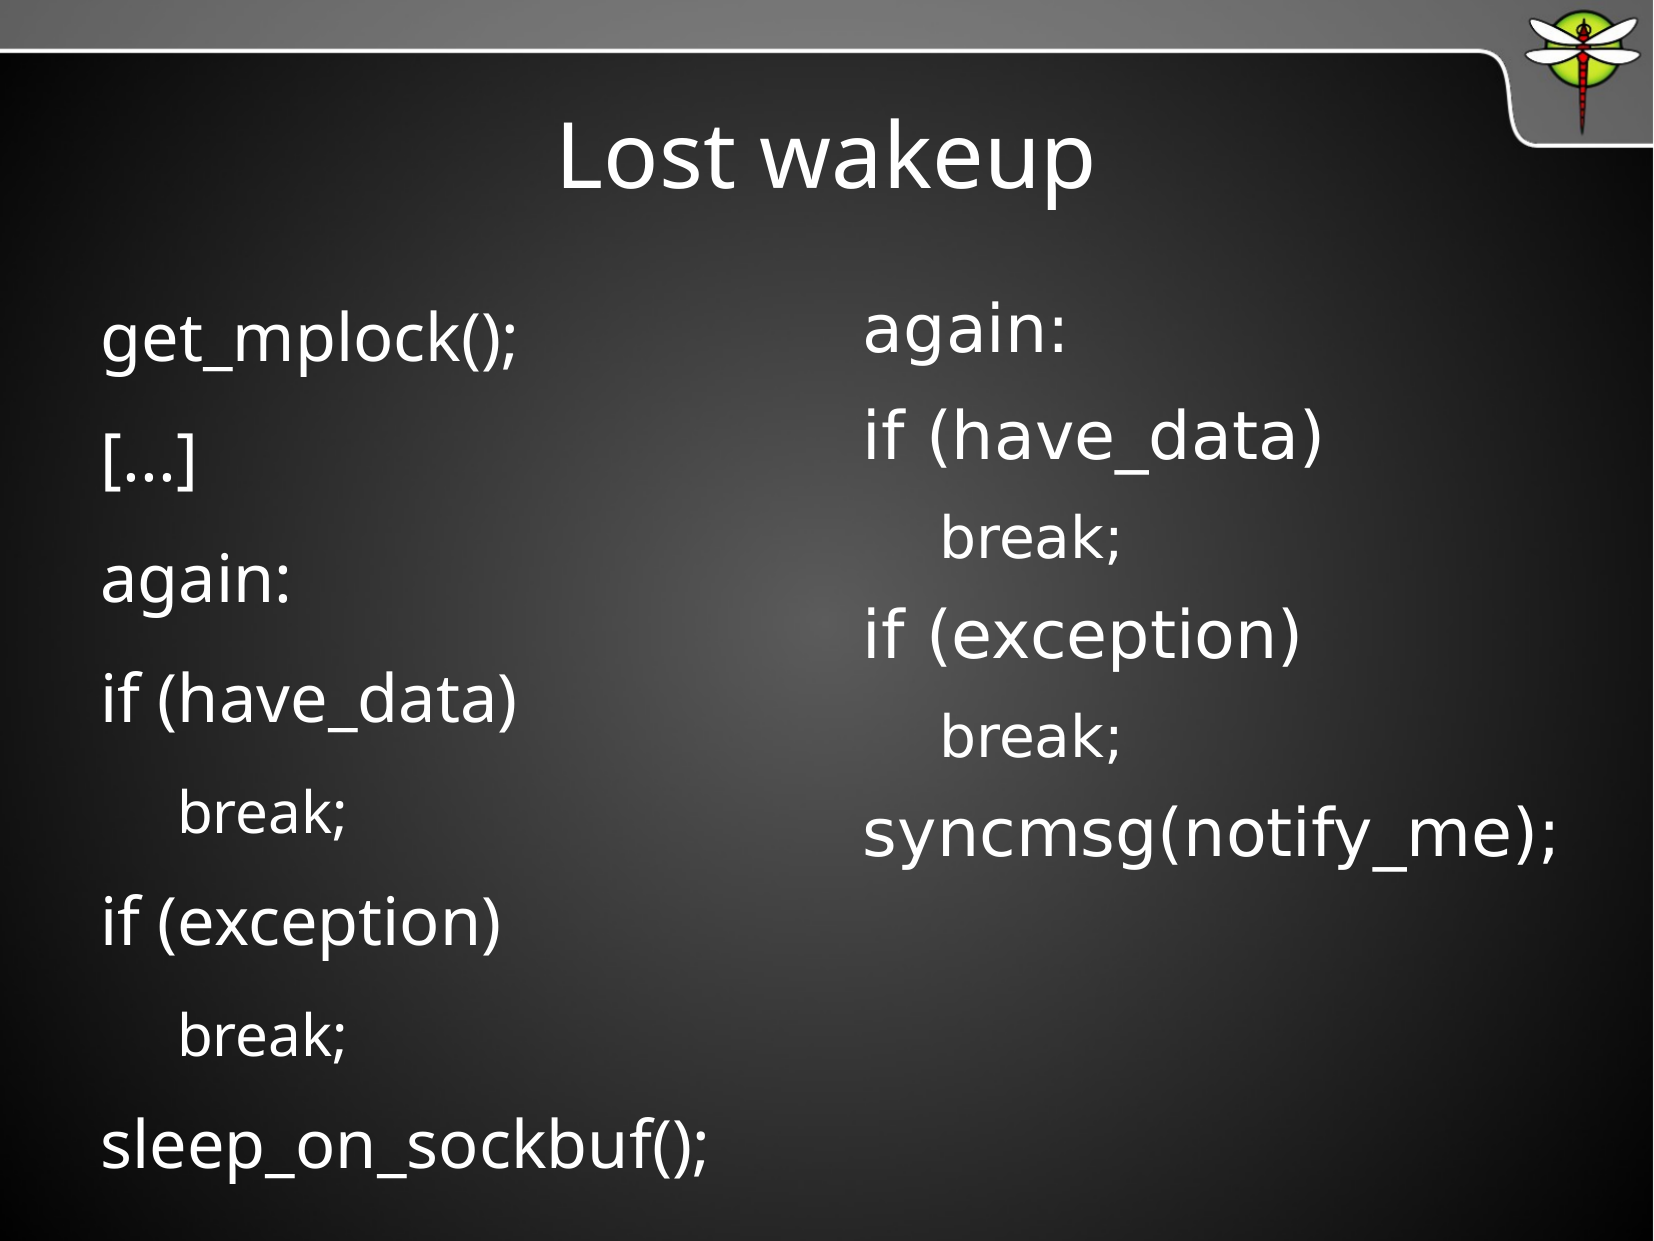

# Lost wakeup
get_mplock();
[...]
again:
if (have_data)
break;
if (exception)
break;
sleep_on_sockbuf();
again:
if (have_data)
break;
if (exception)
break;
syncmsg(notify_me);